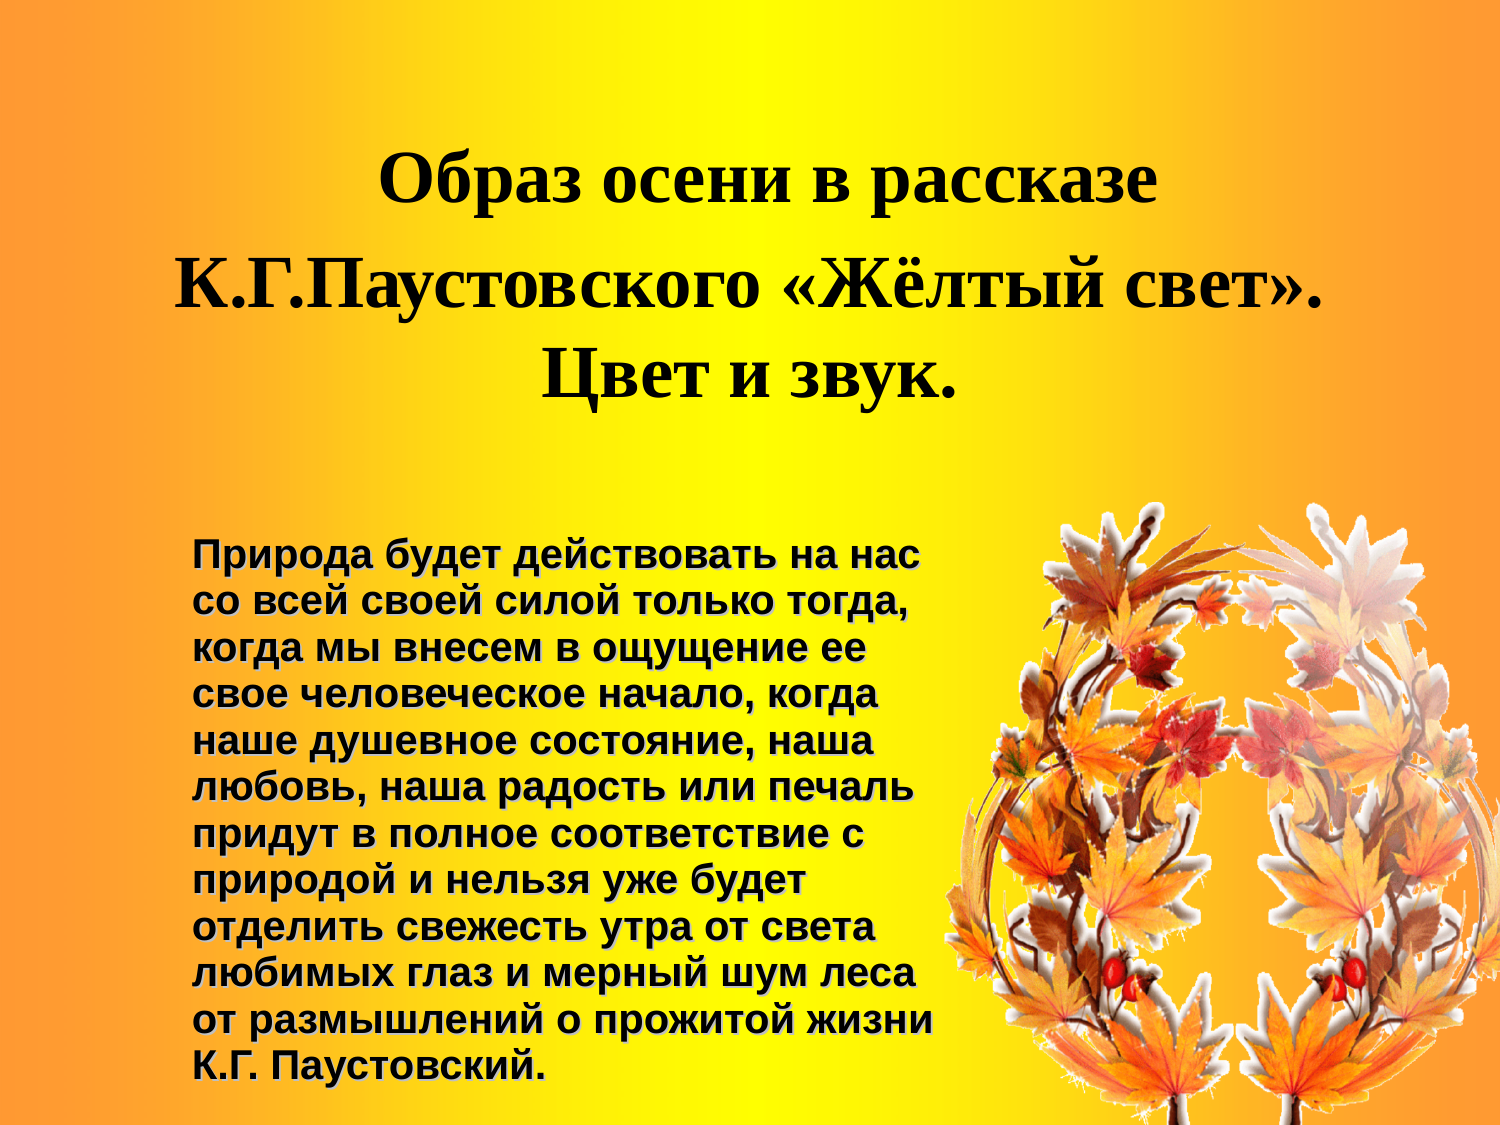

# Образ осени в рассказе К.Г.Паустовского «Жёлтый свет». Цвет и звук.
Природа будет действовать на нас со всей своей силой только тогда, когда мы внесем в ощущение ее свое человеческое начало, когда наше душевное состояние, наша любовь, наша радость или печаль придут в полное соответствие с природой и нельзя уже будет отделить свежесть утра от света любимых глаз и мерный шум леса от размышлений о прожитой жизни
К.Г. Паустовский.